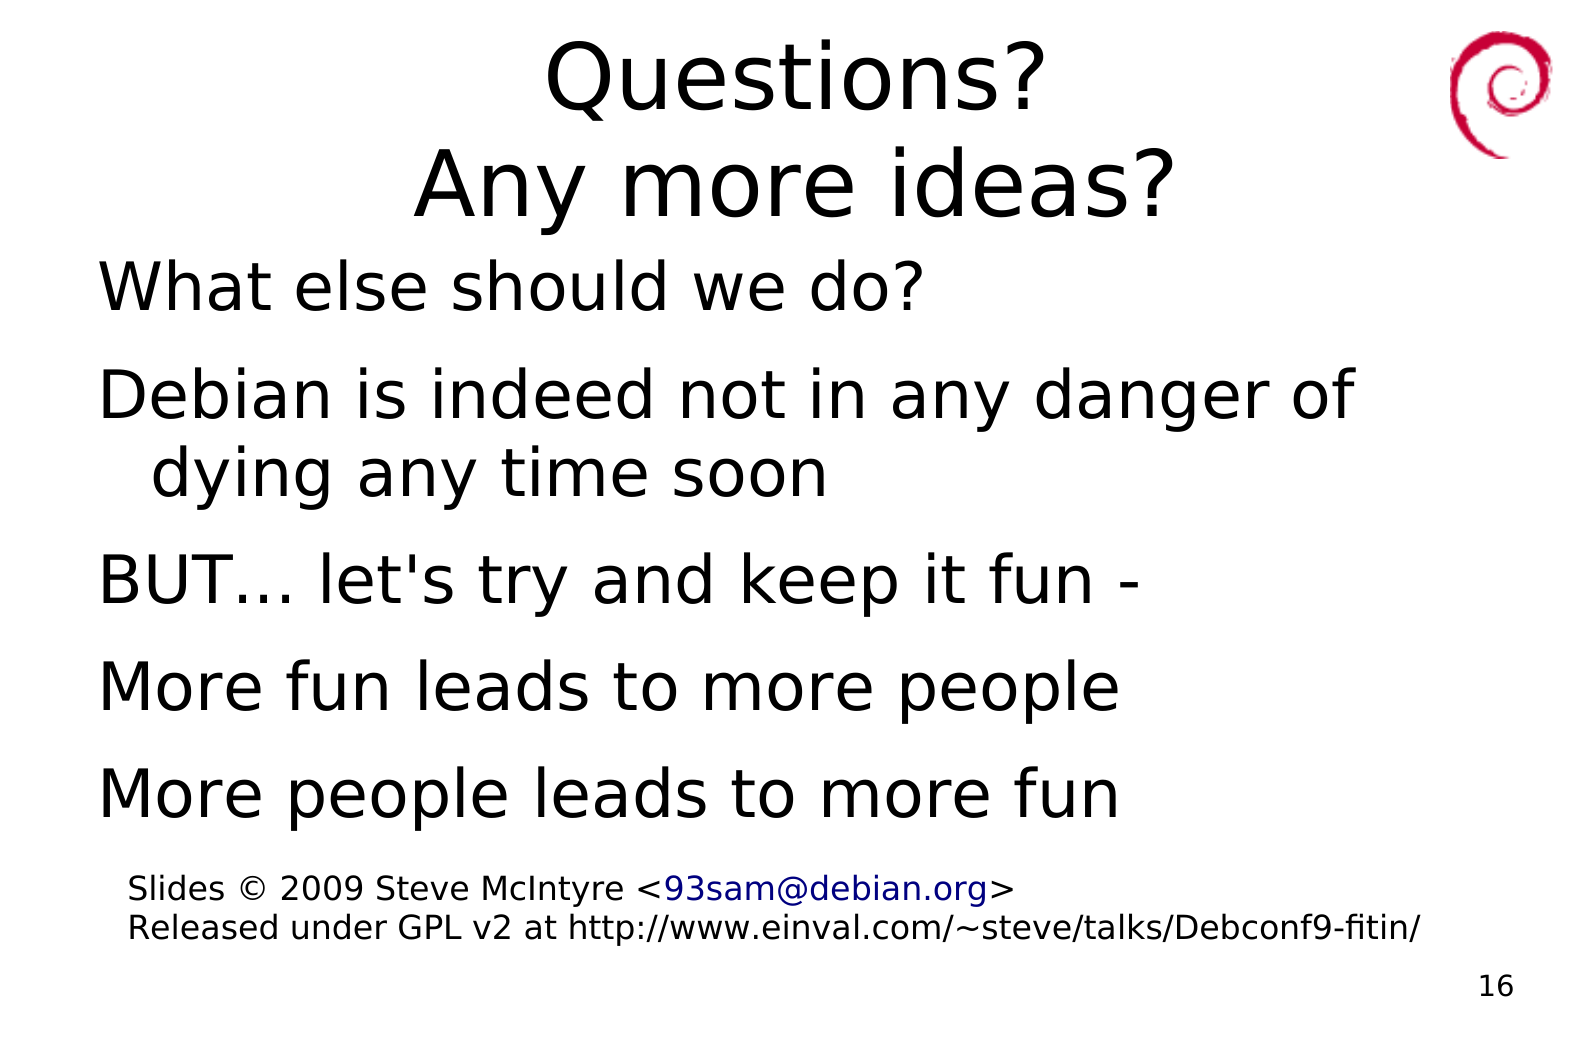

# Questions? Any more ideas?
What else should we do?
Debian is indeed not in any danger of dying any time soon
BUT... let's try and keep it fun -
More fun leads to more people
More people leads to more fun
Slides © 2009 Steve McIntyre <93sam@debian.org>
Released under GPL v2 at http://www.einval.com/~steve/talks/Debconf9-fitin/
16